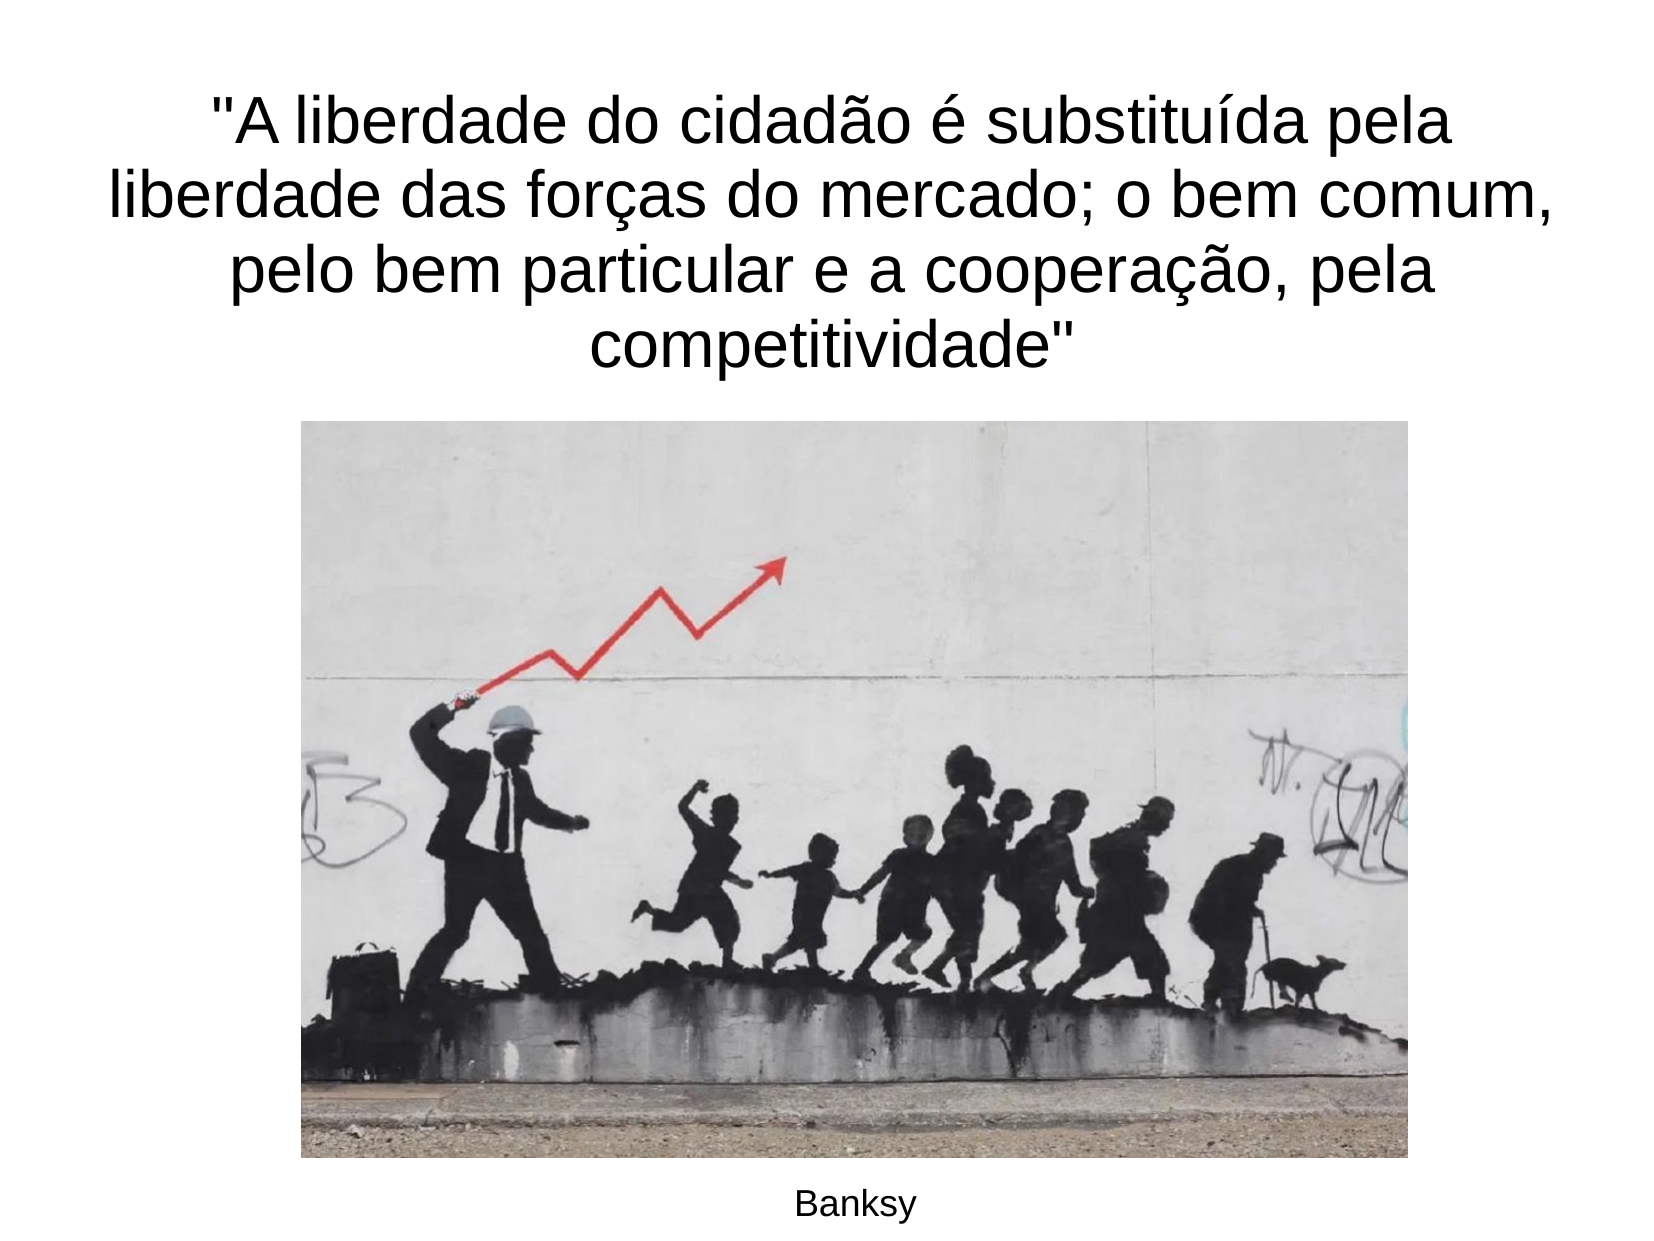

# "A liberdade do cidadão é substituída pela liberdade das forças do mercado; o bem comum, pelo bem particular e a cooperação, pela competitividade"
Banksy